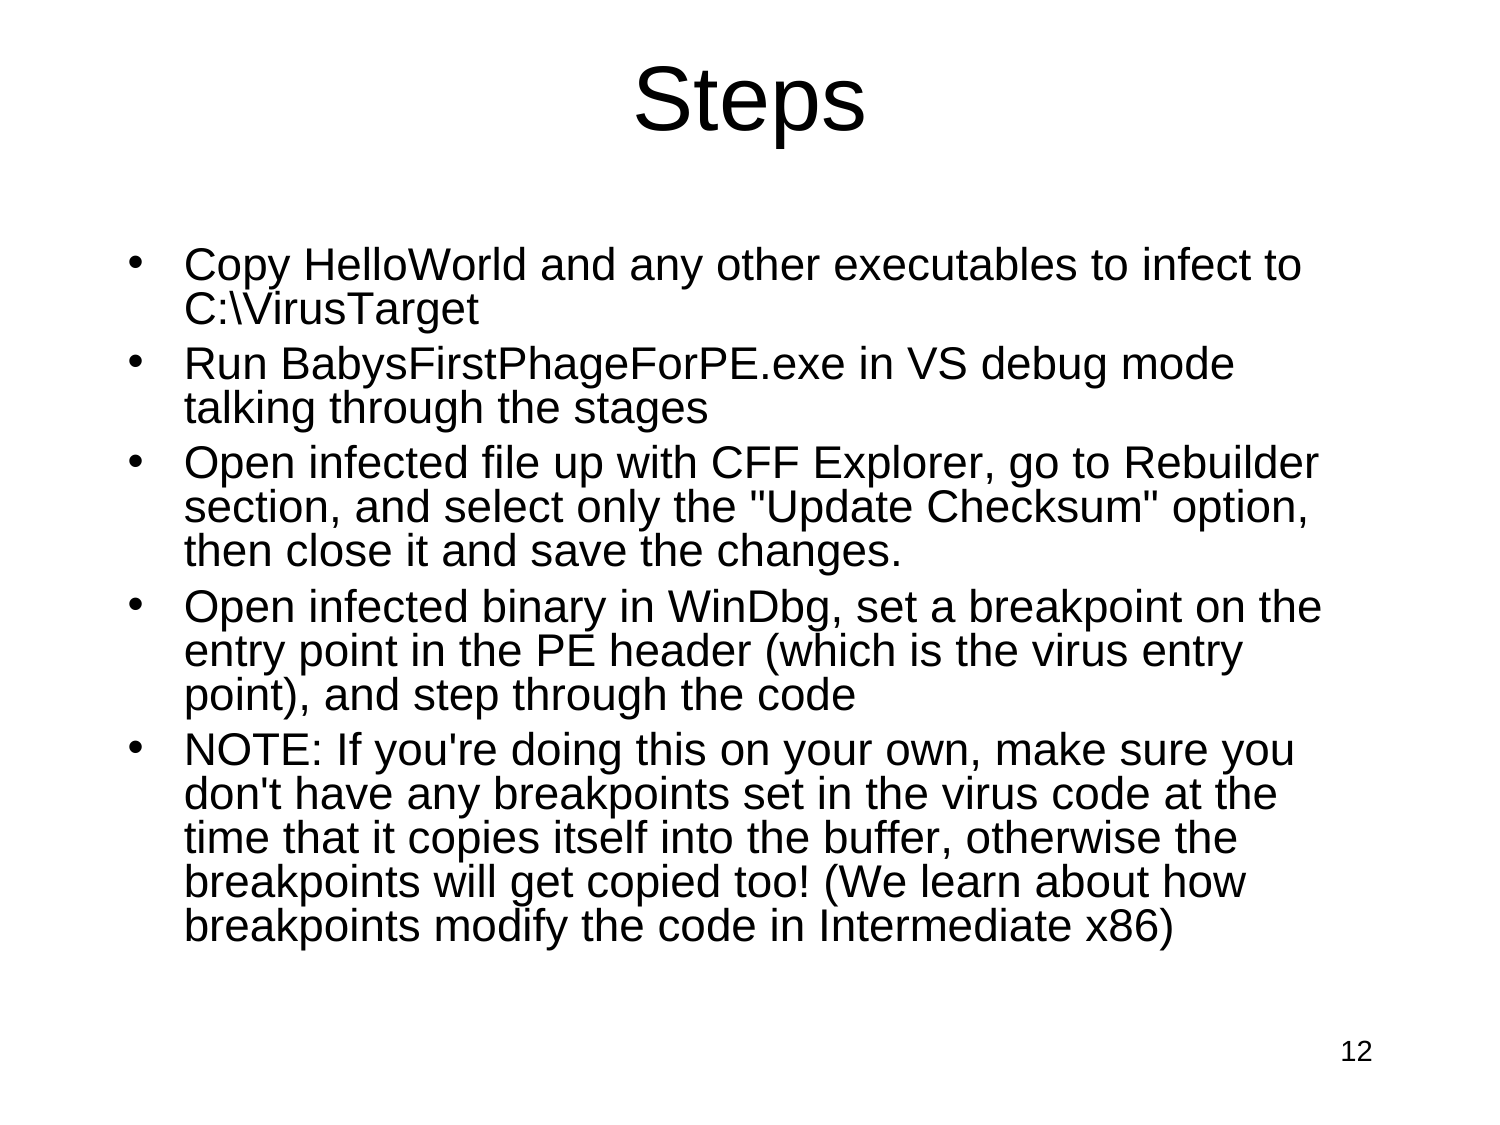

# Steps
Copy HelloWorld and any other executables to infect to C:\VirusTarget
Run BabysFirstPhageForPE.exe in VS debug mode talking through the stages
Open infected file up with CFF Explorer, go to Rebuilder section, and select only the "Update Checksum" option, then close it and save the changes.
Open infected binary in WinDbg, set a breakpoint on the entry point in the PE header (which is the virus entry point), and step through the code
NOTE: If you're doing this on your own, make sure you don't have any breakpoints set in the virus code at the time that it copies itself into the buffer, otherwise the breakpoints will get copied too! (We learn about how breakpoints modify the code in Intermediate x86)